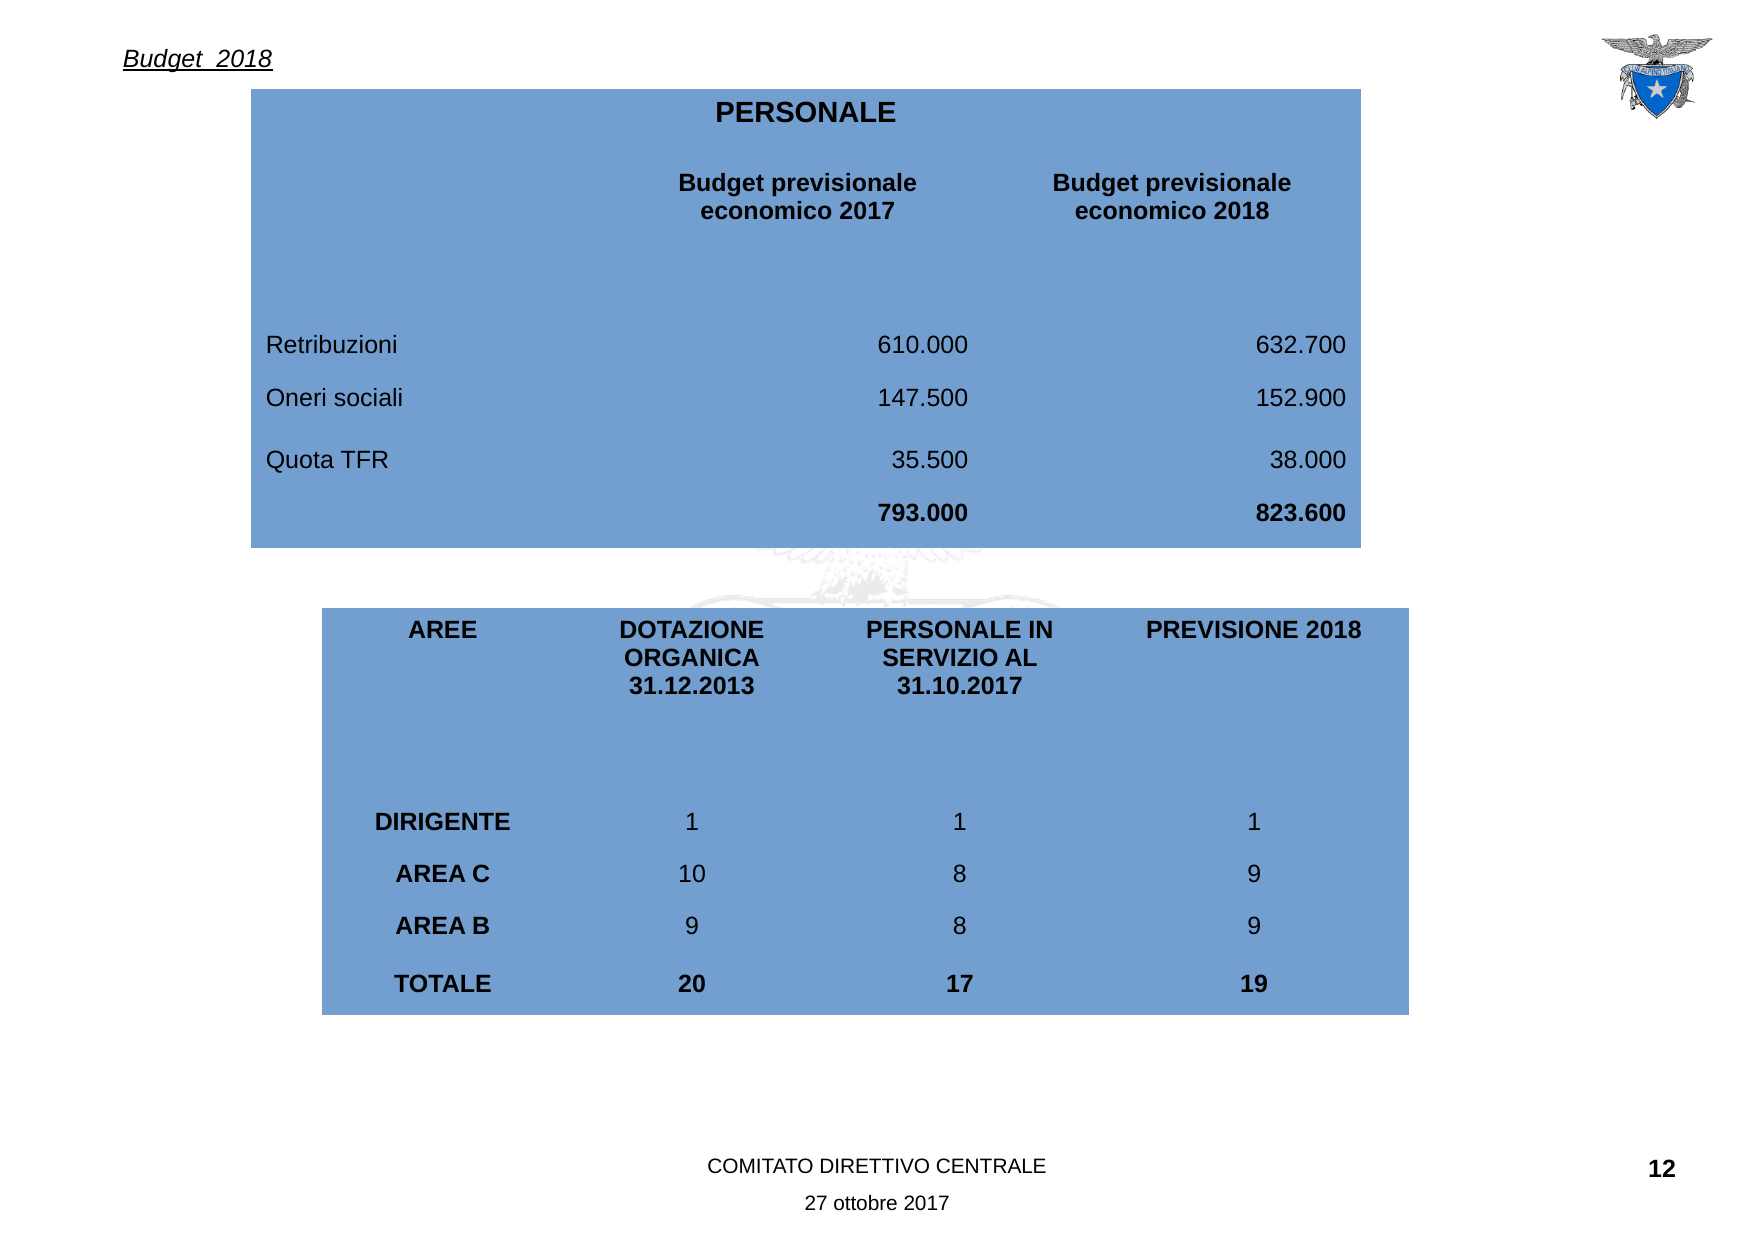

Budget 2018
| PERSONALE | | |
| --- | --- | --- |
| | Budget previsionale economico 2017 | Budget previsionale economico 2018 |
| Retribuzioni | 610.000 | 632.700 |
| Oneri sociali | 147.500 | 152.900 |
| Quota TFR | 35.500 | 38.000 |
| | 793.000 | 823.600 |
| AREE | DOTAZIONE ORGANICA 31.12.2013 | PERSONALE IN SERVIZIO AL 31.10.2017 | PREVISIONE 2018 |
| --- | --- | --- | --- |
| DIRIGENTE | 1 | 1 | 1 |
| AREA C | 10 | 8 | 9 |
| AREA B | 9 | 8 | 9 |
| TOTALE | 20 | 17 | 19 |
COMITATO DIRETTIVO CENTRALE
27 ottobre 2017
12